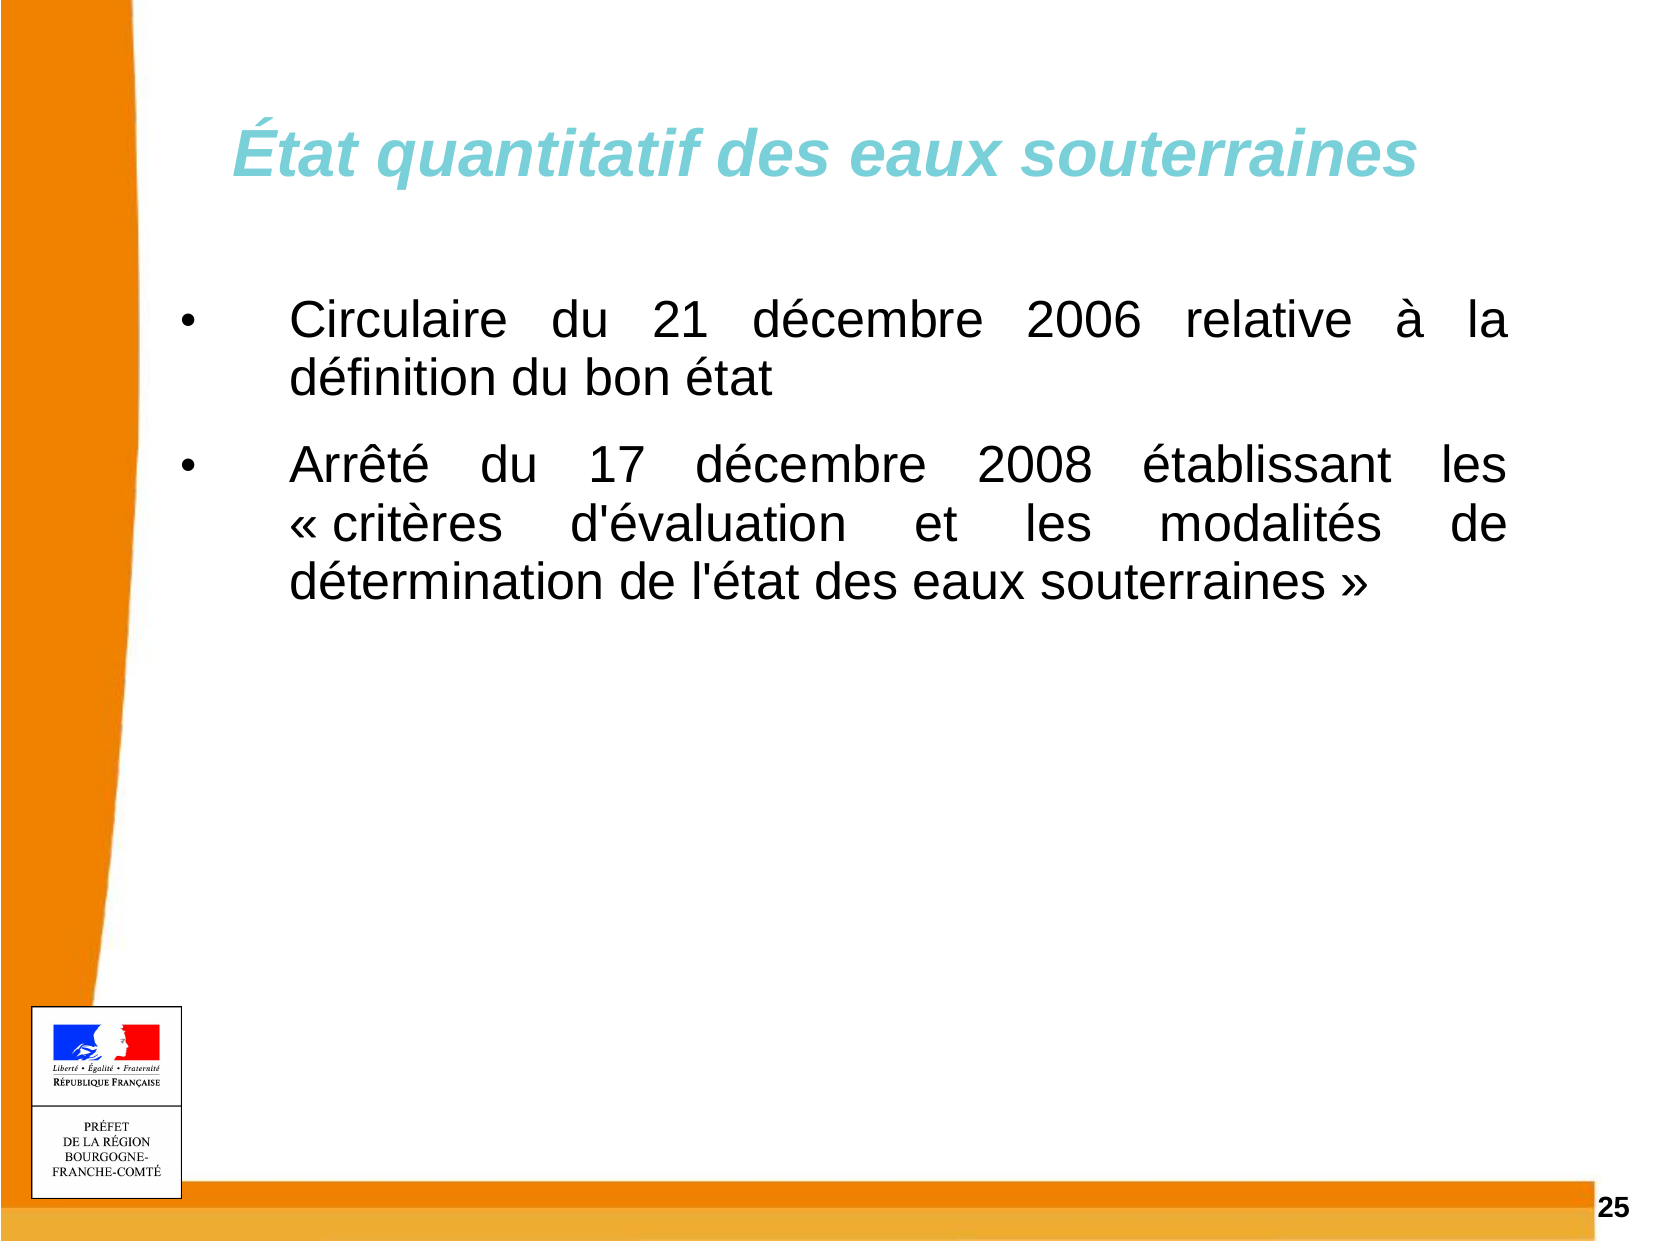

# État quantitatif des eaux souterraines
•	Circulaire du 21 décembre 2006 relative à la définition du bon état
•	Arrêté du 17 décembre 2008 établissant les « critères d'évaluation et les modalités de détermination de l'état des eaux souterraines »
25